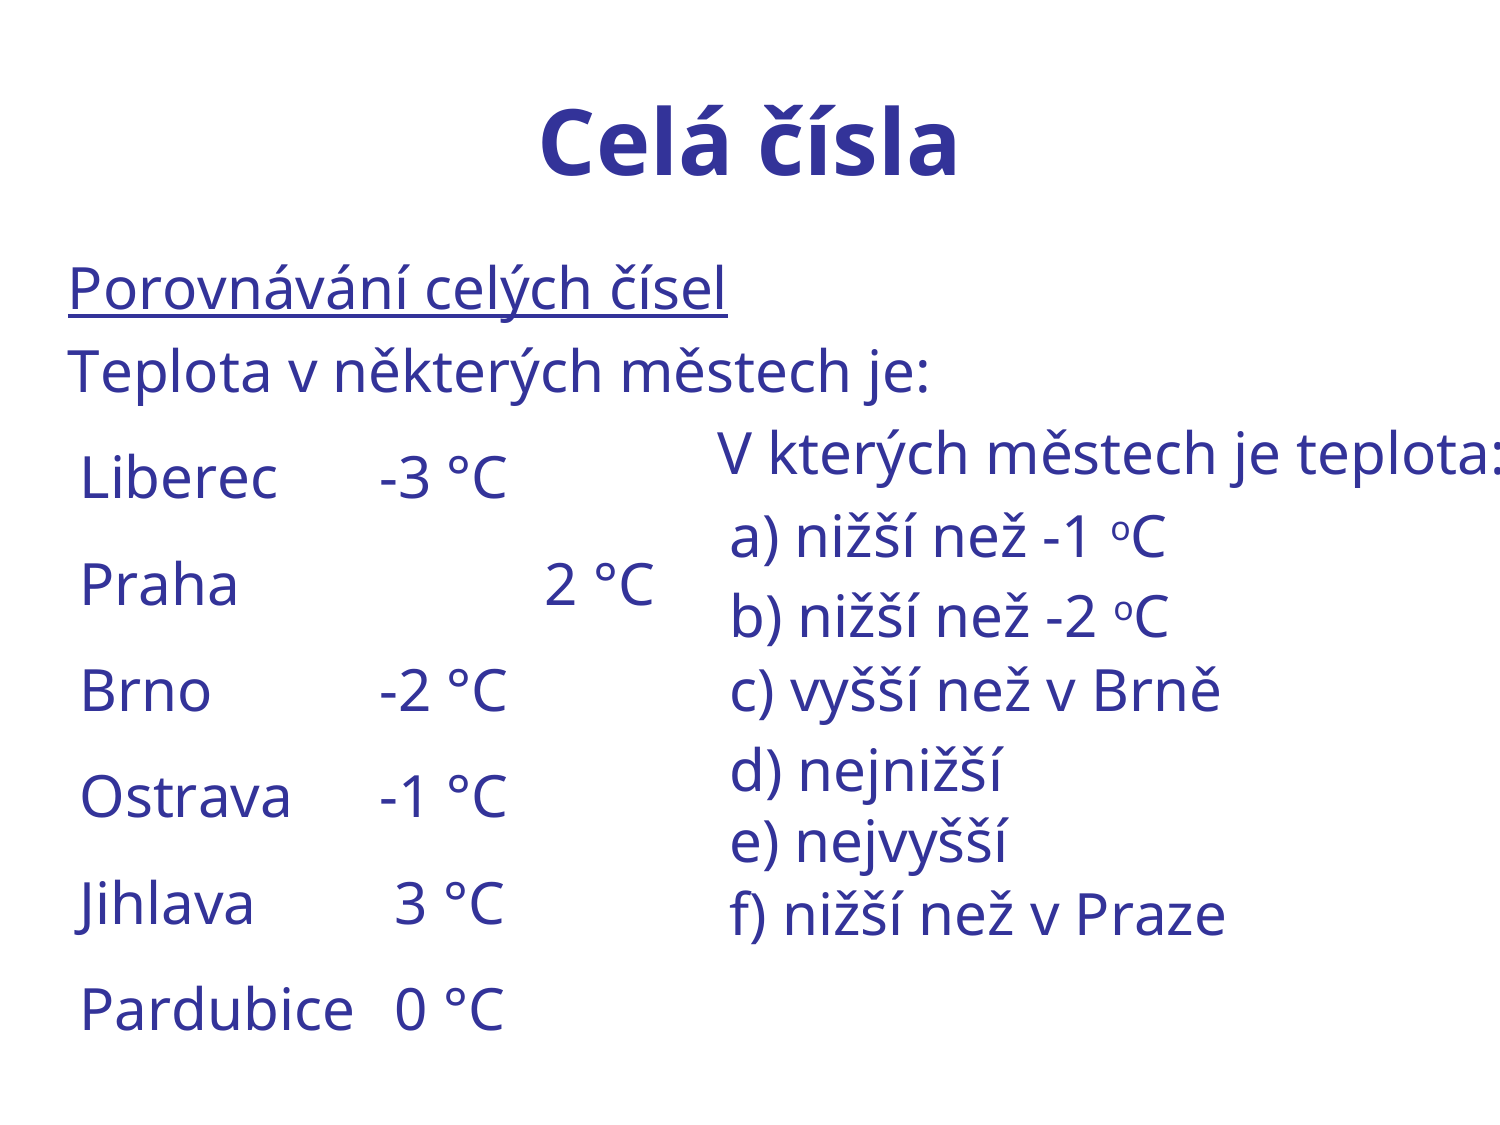

# Celá čísla
Porovnávání celých čísel
Teplota v některých městech je:
V kterých městech je teplota:
Liberec	-3 °C
Praha		 2 °C
Brno		-2 °C
Ostrava	-1 °C
Jihlava	 3 °C
Pardubice	 0 °C
a) nižší než -1 oC
b) nižší než -2 oC
c) vyšší než v Brně
d) nejnižší
e) nejvyšší
f) nižší než v Praze